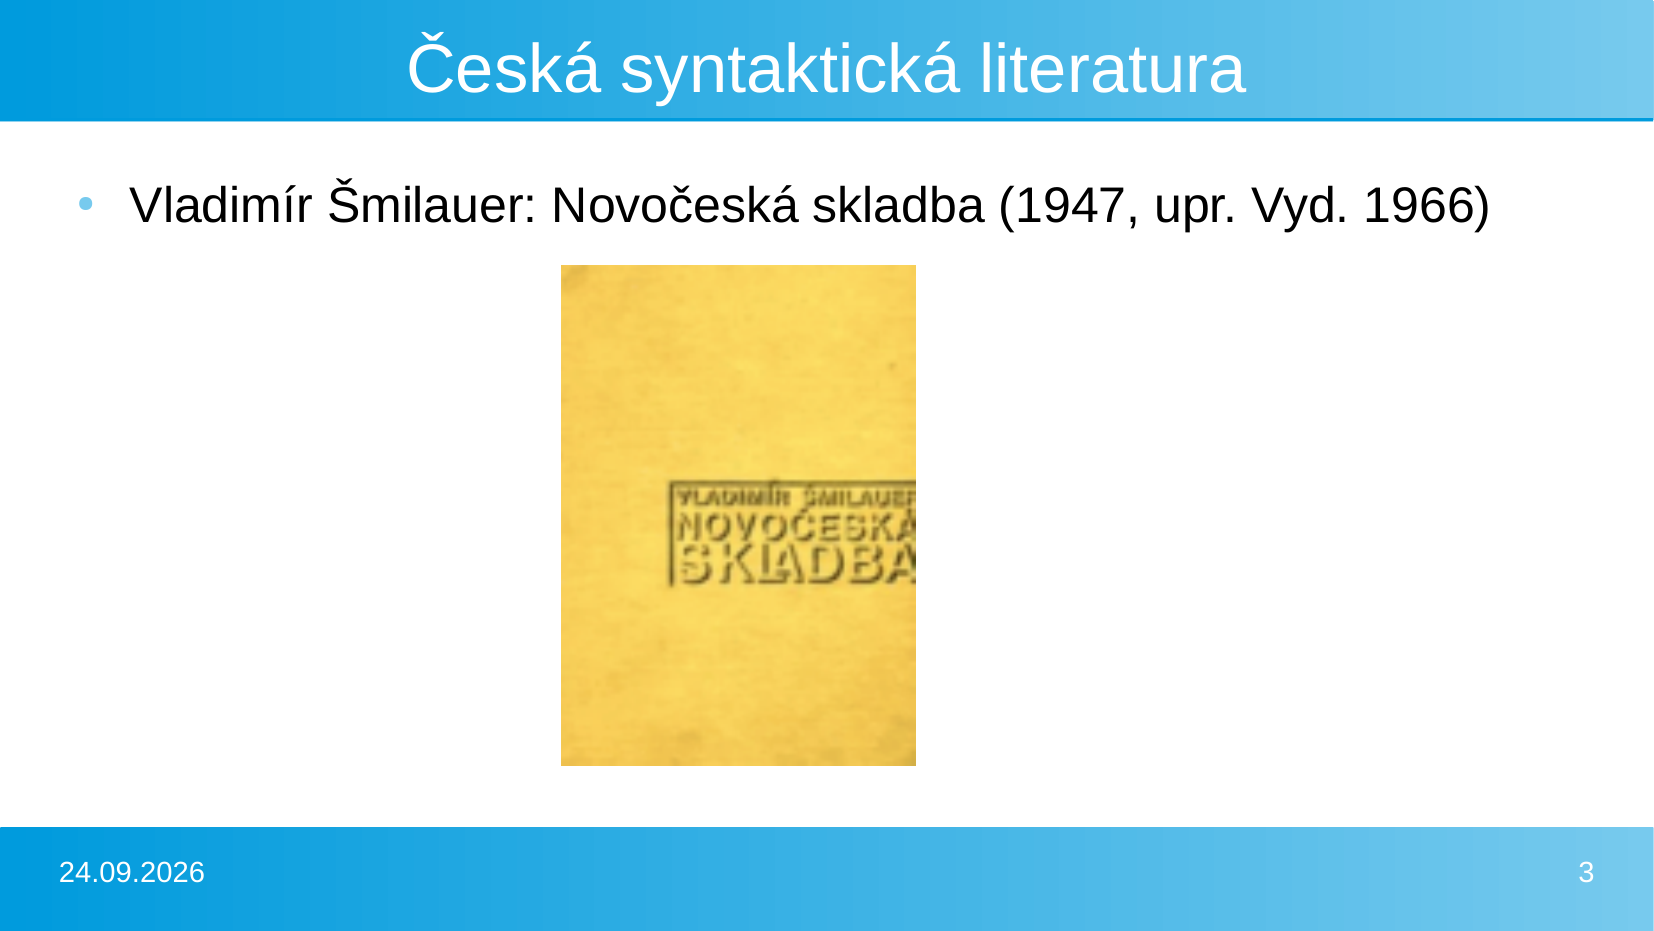

# Česká syntaktická literatura
Vladimír Šmilauer: Novočeská skladba (1947, upr. Vyd. 1966)
3